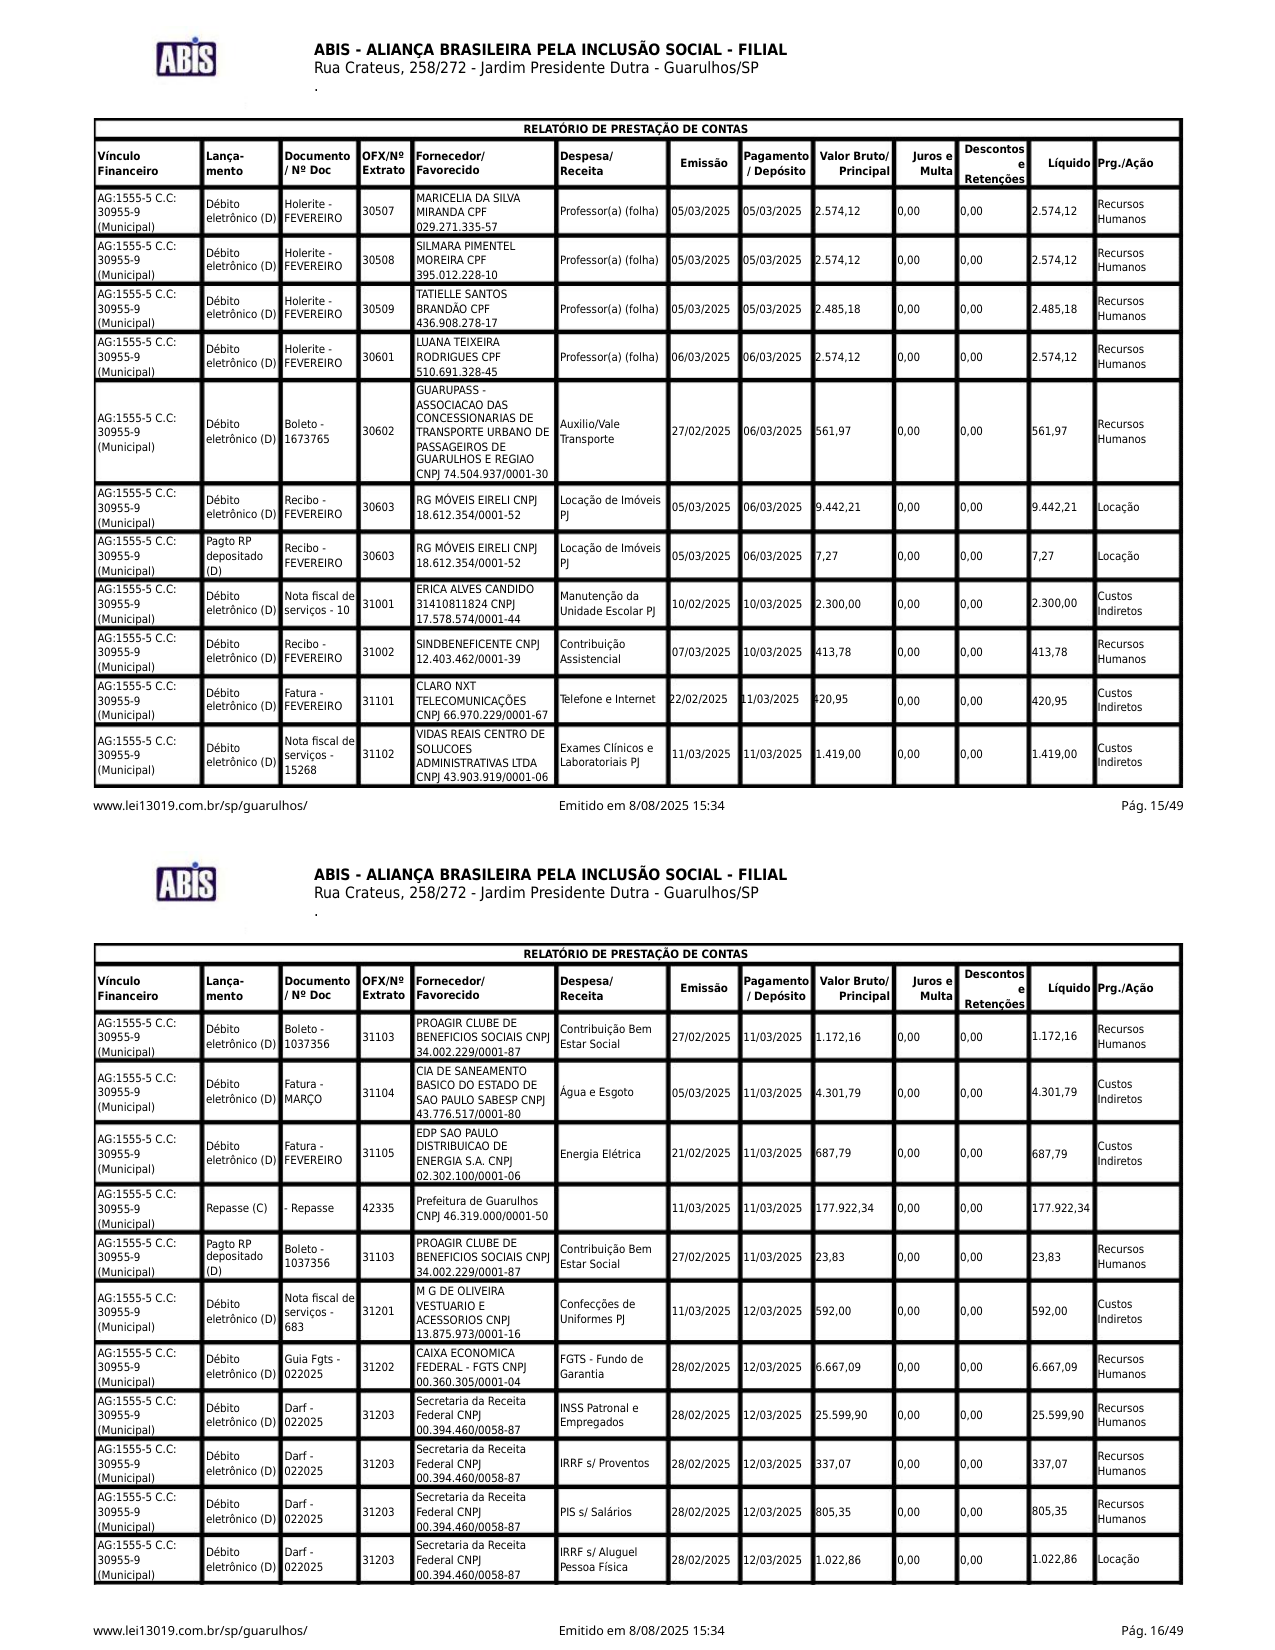

ABIS - ALIANÇA BRASILEIRA PELA INCLUSÃO SOCIAL - FILIAL
Rua Crateus, 258/272 - Jardim Presidente Dutra - Guarulhos/SP
.
RELATÓRIO DE PRESTAÇÃO DE CONTAS
Descontos
e
Retenções
Vínculo
Financeiro
Lança-
mento
Documento OFX/Nº Fornecedor/
Despesa/
Receita
Pagamento Valor Bruto/
/ Depósito Principal
Juros e
Multa
Emissão
Líquido Prg./Ação
/ Nº Doc
Extrato Favorecido
AG:1555-5 C.C:
30955-9
(Municipal)
MARICELIA DA SILVA
MIRANDA CPF
029.271.335-57
Débito
Holerite -
Recursos
Humanos
30507
30508
30509
30601
Professor(a) (folha) 05/03/2025 05/03/2025 2.574,12
Professor(a) (folha) 05/03/2025 05/03/2025 2.574,12
Professor(a) (folha) 05/03/2025 05/03/2025 2.485,18
Professor(a) (folha) 06/03/2025 06/03/2025 2.574,12
0,00
0,00
0,00
0,00
0,00
2.574,12
eletrônico (D) FEVEREIRO
AG:1555-5 C.C:
30955-9
(Municipal)
SILMARA PIMENTEL
MOREIRA CPF
395.012.228-10
Débito
Holerite -
Recursos
Humanos
0,00
0,00
0,00
2.574,12
2.485,18
2.574,12
eletrônico (D) FEVEREIRO
AG:1555-5 C.C:
30955-9
(Municipal)
TATIELLE SANTOS
BRANDÃO CPF
436.908.278-17
Débito
Holerite -
Recursos
Humanos
eletrônico (D) FEVEREIRO
AG:1555-5 C.C:
30955-9
(Municipal)
LUANA TEIXEIRA
RODRIGUES CPF
510.691.328-45
Débito
Holerite -
Recursos
Humanos
eletrônico (D) FEVEREIRO
GUARUPASS -
ASSOCIACAO DAS
AG:1555-5 C.C:
30955-9
(Municipal)
CONCESSIONARIAS DE
TRANSPORTE URBANO DE
PASSAGEIROS DE
Débito
eletrônico (D) 1673765
Boleto -
Auxilio/Vale
Transporte
Recursos
Humanos
30602
27/02/2025 06/03/2025 561,97
0,00
0,00
561,97
GUARULHOS E REGIAO
CNPJ 74.504.937/0001-30
AG:1555-5 C.C:
30955-9
(Municipal)
Débito
Recibo -
RG MÓVEIS EIRELI CNPJ
18.612.354/0001-52
Locação de Imóveis
PJ
30603
30603
31001
31002
31101
05/03/2025 06/03/2025 9.442,21
05/03/2025 06/03/2025 7,27
10/02/2025 10/03/2025 2.300,00
07/03/2025 10/03/2025 413,78
0,00
0,00
0,00
0,00
0,00
0,00
0,00
0,00
0,00
0,00
9.442,21
7,27
Locação
Locação
eletrônico (D) FEVEREIRO
AG:1555-5 C.C:
30955-9
(Municipal)
Pagto RP
depositado
(D)
Recibo -
FEVEREIRO
RG MÓVEIS EIRELI CNPJ
18.612.354/0001-52
Locação de Imóveis
PJ
AG:1555-5 C.C:
30955-9
(Municipal)
ERICA ALVES CANDIDO
31410811824 CNPJ
17.578.574/0001-44
Débito
Nota ﬁscal de
Manutenção da
Unidade Escolar PJ
Custos
Indiretos
2.300,00
413,78
420,95
eletrônico (D) serviços - 10
AG:1555-5 C.C:
30955-9
(Municipal)
Débito
Recibo -
SINDBENEFICENTE CNPJ
12.403.462/0001-39
Contribuição
Assistencial
Recursos
Humanos
eletrônico (D) FEVEREIRO
AG:1555-5 C.C:
30955-9
(Municipal)
CLARO NXT
TELECOMUNICAÇÕES
CNPJ 66.970.229/0001-67
Débito
Fatura -
Custos
Indiretos
Telefone e Internet 22/02/2025 11/03/2025 420,95
eletrônico (D) FEVEREIRO
VIDAS REAIS CENTRO DE
SOLUCOES
ADMINISTRATIVAS LTDA
CNPJ 43.903.919/0001-06
AG:1555-5 C.C:
30955-9
(Municipal)
Nota ﬁscal de
serviços -
15268
Débito
eletrônico (D)
Exames Clínicos e
Laboratoriais PJ
Custos
Indiretos
31102
11/03/2025 11/03/2025 1.419,00
0,00
0,00
1.419,00
www.lei13019.com.br/sp/guarulhos/
Emitido em 8/08/2025 15:34
Pág. 15/49
ABIS - ALIANÇA BRASILEIRA PELA INCLUSÃO SOCIAL - FILIAL
Rua Crateus, 258/272 - Jardim Presidente Dutra - Guarulhos/SP
.
RELATÓRIO DE PRESTAÇÃO DE CONTAS
Descontos
e
Retenções
Vínculo
Financeiro
Lança-
mento
Documento OFX/Nº Fornecedor/
Despesa/
Receita
Pagamento Valor Bruto/
/ Depósito Principal
Juros e
Multa
Emissão
Líquido Prg./Ação
/ Nº Doc
Extrato Favorecido
AG:1555-5 C.C:
30955-9
(Municipal)
PROAGIR CLUBE DE
BENEFICIOS SOCIAIS CNPJ
34.002.229/0001-87
Débito
eletrônico (D) 1037356
Boleto -
Contribuição Bem
Estar Social
Recursos
Humanos
31103
31104
27/02/2025 11/03/2025 1.172,16
05/03/2025 11/03/2025 4.301,79
0,00
0,00
0,00
0,00
1.172,16
CIA DE SANEAMENTO
BASICO DO ESTADO DE
SAO PAULO SABESP CNPJ
43.776.517/0001-80
AG:1555-5 C.C:
30955-9
(Municipal)
Débito
eletrônico (D) MARÇO
Fatura -
Custos
Indiretos
Água e Esgoto
Energia Elétrica
4.301,79
687,79
EDP SAO PAULO
AG:1555-5 C.C:
30955-9
(Municipal)
Débito
Fatura -
DISTRIBUICAO DE
ENERGIA S.A. CNPJ
02.302.100/0001-06
Custos
Indiretos
31105
21/02/2025 11/03/2025 687,79
0,00
0,00
eletrônico (D) FEVEREIRO
AG:1555-5 C.C:
30955-9
(Municipal)
Prefeitura de Guarulhos
CNPJ 46.319.000/0001-50
Repasse (C) - Repasse
Pagto RP
42335
31103
11/03/2025 11/03/2025 177.922,34
27/02/2025 11/03/2025 23,83
0,00
0,00
0,00
0,00
177.922,34
23,83
AG:1555-5 C.C:
30955-9
(Municipal)
PROAGIR CLUBE DE
BENEFICIOS SOCIAIS CNPJ
34.002.229/0001-87
Boleto -
Contribuição Bem
Estar Social
Recursos
Humanos
depositado
(D)
1037356
M G DE OLIVEIRA
VESTUARIO E
ACESSORIOS CNPJ
13.875.973/0001-16
AG:1555-5 C.C:
30955-9
(Municipal)
Nota ﬁscal de
serviços -
683
Débito
eletrônico (D)
Confecções de
Uniformes PJ
Custos
Indiretos
31201
11/03/2025 12/03/2025 592,00
0,00
0,00
592,00
AG:1555-5 C.C:
30955-9
(Municipal)
CAIXA ECONOMICA
FEDERAL - FGTS CNPJ
00.360.305/0001-04
Débito
eletrônico (D) 022025
Guia Fgts -
FGTS - Fundo de
Garantia
Recursos
Humanos
31202
31203
31203
31203
31203
28/02/2025 12/03/2025 6.667,09
28/02/2025 12/03/2025 25.599,90
28/02/2025 12/03/2025 337,07
28/02/2025 12/03/2025 805,35
28/02/2025 12/03/2025 1.022,86
0,00
0,00
0,00
0,00
0,00
0,00
0,00
0,00
0,00
0,00
6.667,09
25.599,90
337,07
AG:1555-5 C.C:
30955-9
(Municipal)
Secretaria da Receita
Federal CNPJ
00.394.460/0058-87
Débito
eletrônico (D) 022025
Darf -
INSS Patronal e
Empregados
Recursos
Humanos
AG:1555-5 C.C:
30955-9
(Municipal)
Secretaria da Receita
Federal CNPJ
00.394.460/0058-87
Débito
eletrônico (D) 022025
Darf -
Recursos
Humanos
IRRF s/ Proventos
PIS s/ Salários
AG:1555-5 C.C:
30955-9
(Municipal)
Secretaria da Receita
Federal CNPJ
00.394.460/0058-87
Débito
eletrônico (D) 022025
Darf -
Recursos
Humanos
805,35
AG:1555-5 C.C:
30955-9
(Municipal)
Secretaria da Receita
Federal CNPJ
00.394.460/0058-87
Débito
eletrônico (D) 022025
Darf -
IRRF s/ Aluguel
Pessoa Física
1.022,86
Locação
www.lei13019.com.br/sp/guarulhos/
Emitido em 8/08/2025 15:34
Pág. 16/49